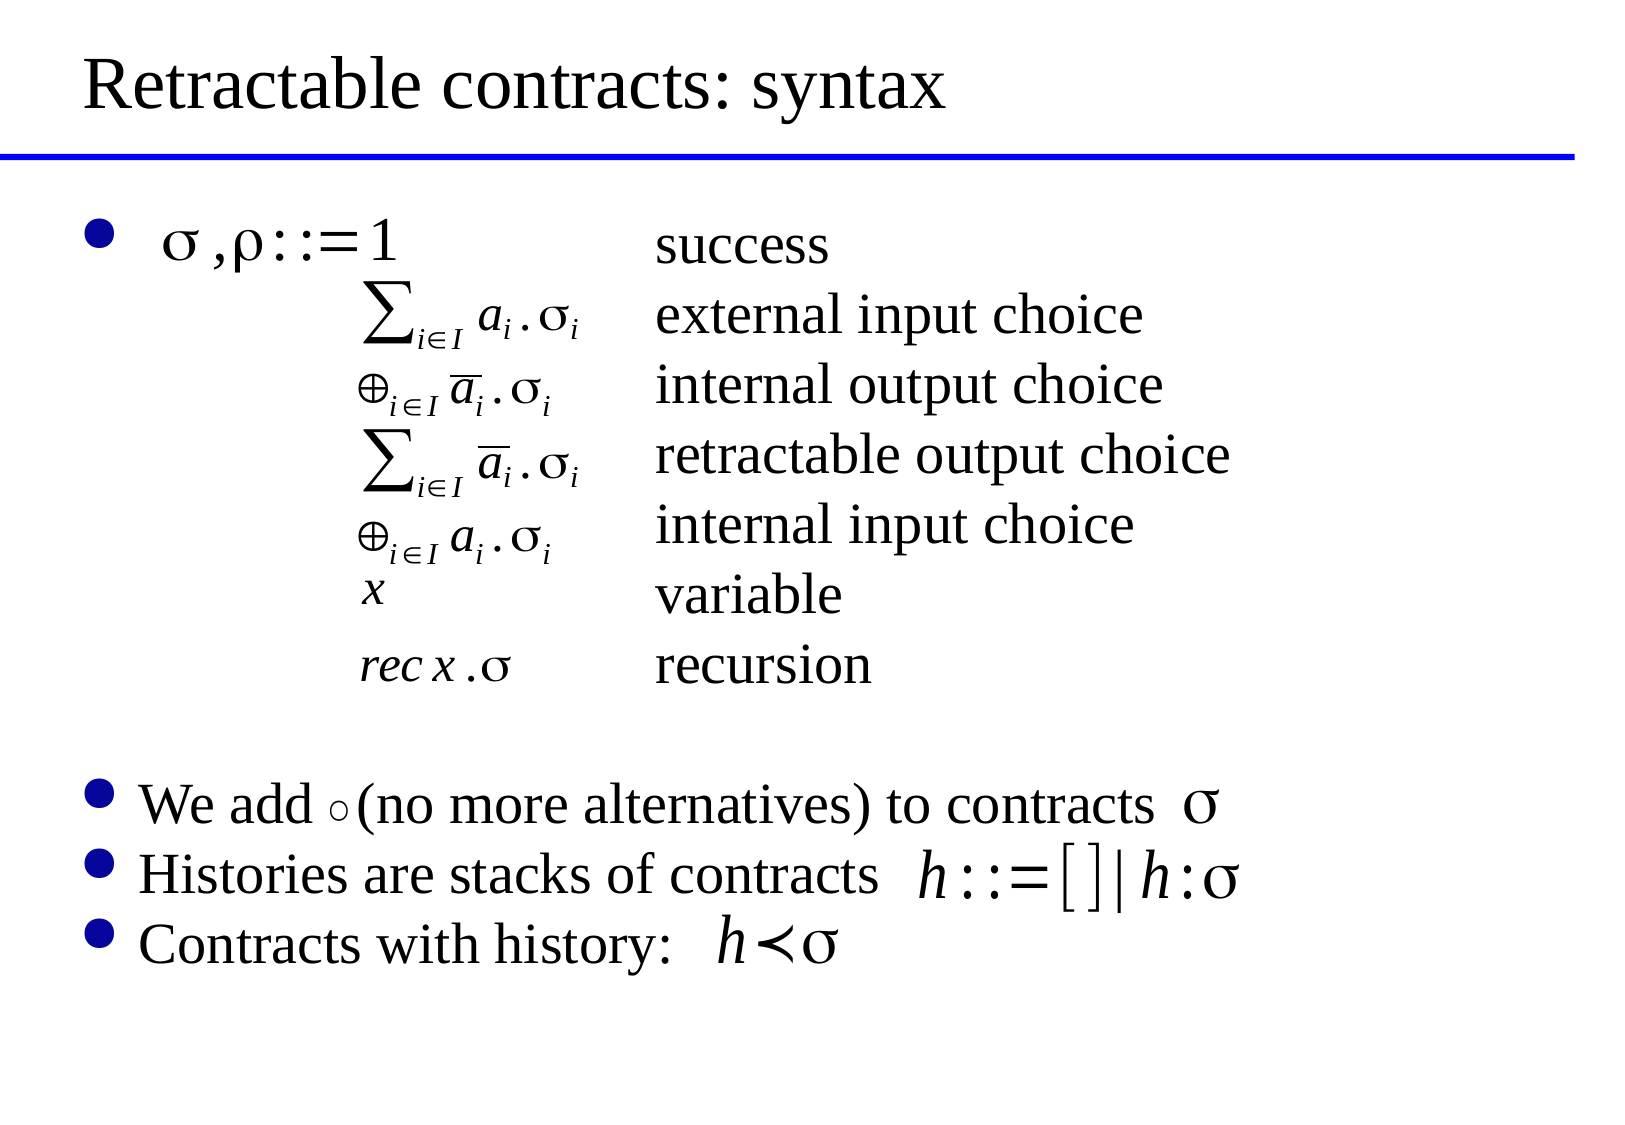

Retractable contracts: syntax
 							success
							external input choice
							internal output choice
							retractable output choice
							internal input choice
							variable
							recursion
We add (no more alternatives) to contracts
Histories are stacks of contracts
Contracts with history: